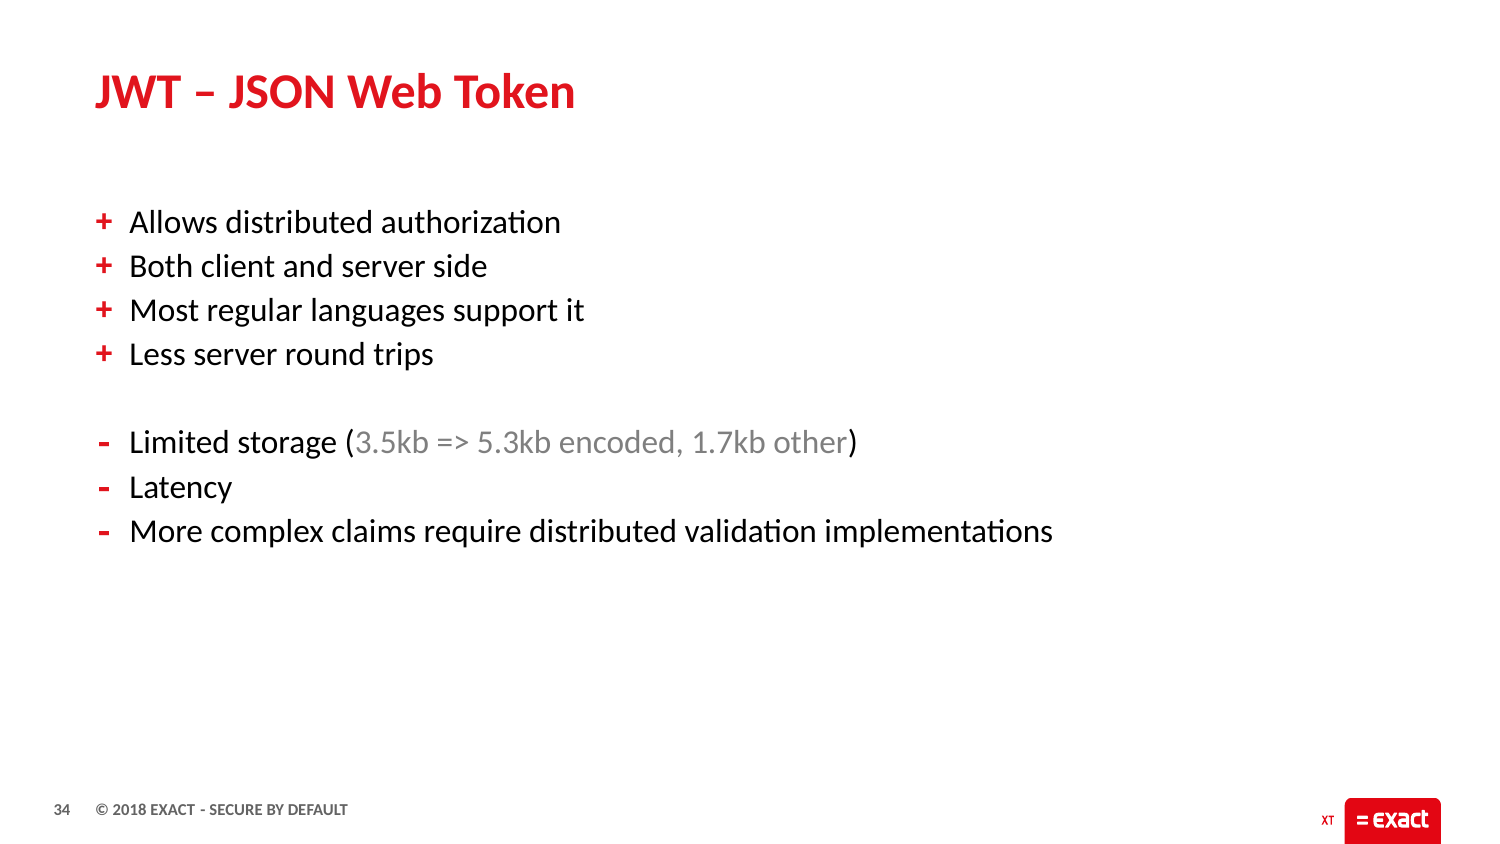

# JWT – JSON Web Token
+ Allows distributed authorization
+ Both client and server side
+ Most regular languages support it
+ Less server round trips
- Limited storage (3.5kb => 5.3kb encoded, 1.7kb other)
- Latency
- More complex claims require distributed validation implementations
- Secure by default